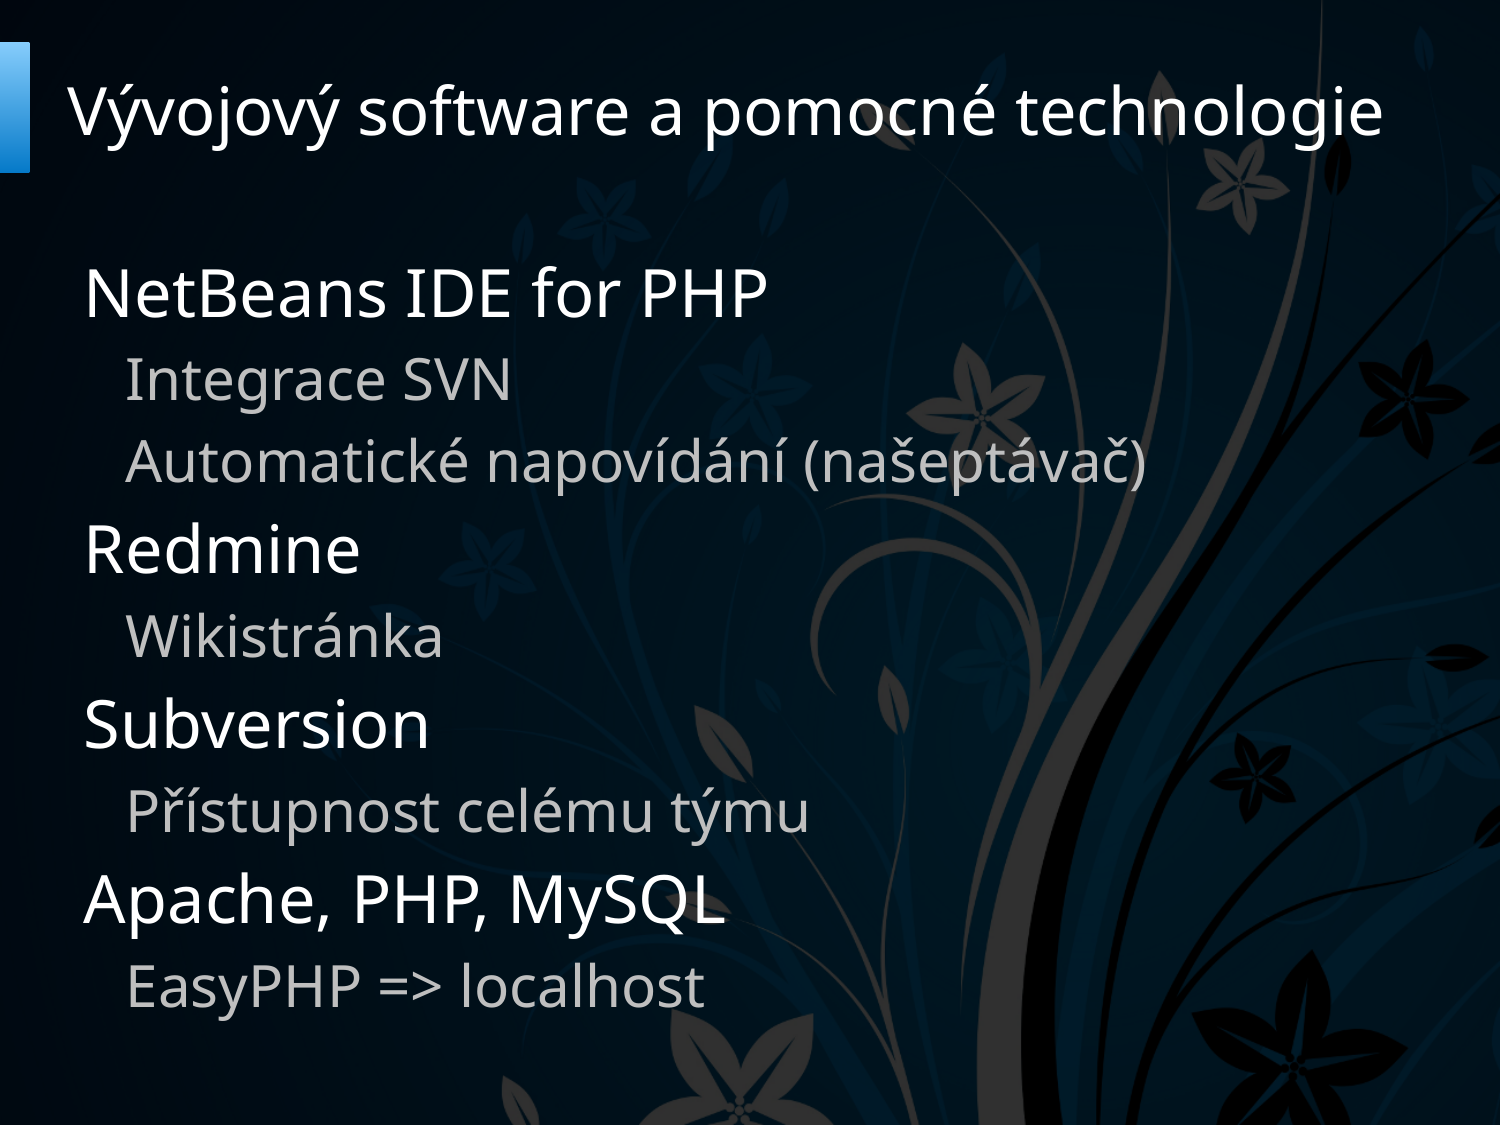

Vývojový software a pomocné technologie
# NetBeans IDE for PHP
Integrace SVN
Automatické napovídání (našeptávač)
Redmine
Wikistránka
Subversion
Přístupnost celému týmu
Apache, PHP, MySQL
EasyPHP => localhost